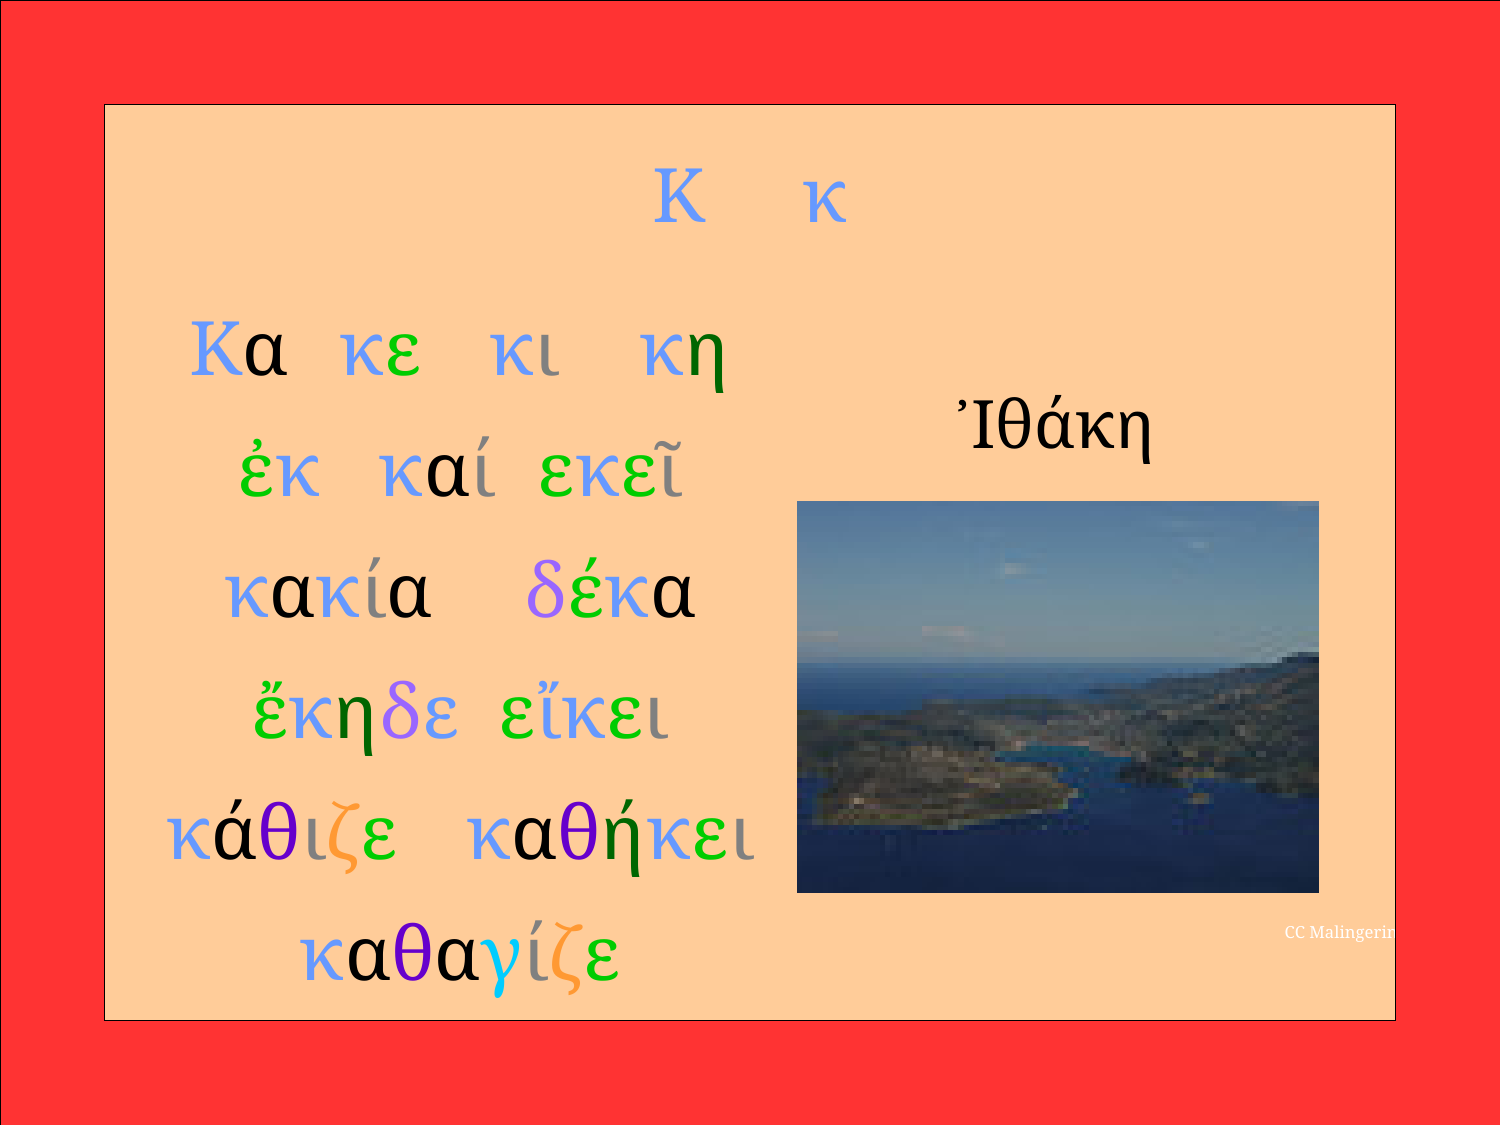

# Κ	κ
Κα	κε	κι	κη
ἐκ καί	εκεῖ
κακία	δέκα
ἔκηδε εἴκει
κάθιζε	καθήκει
καθαγίζε
᾿Ιθάκη
CC Malingering